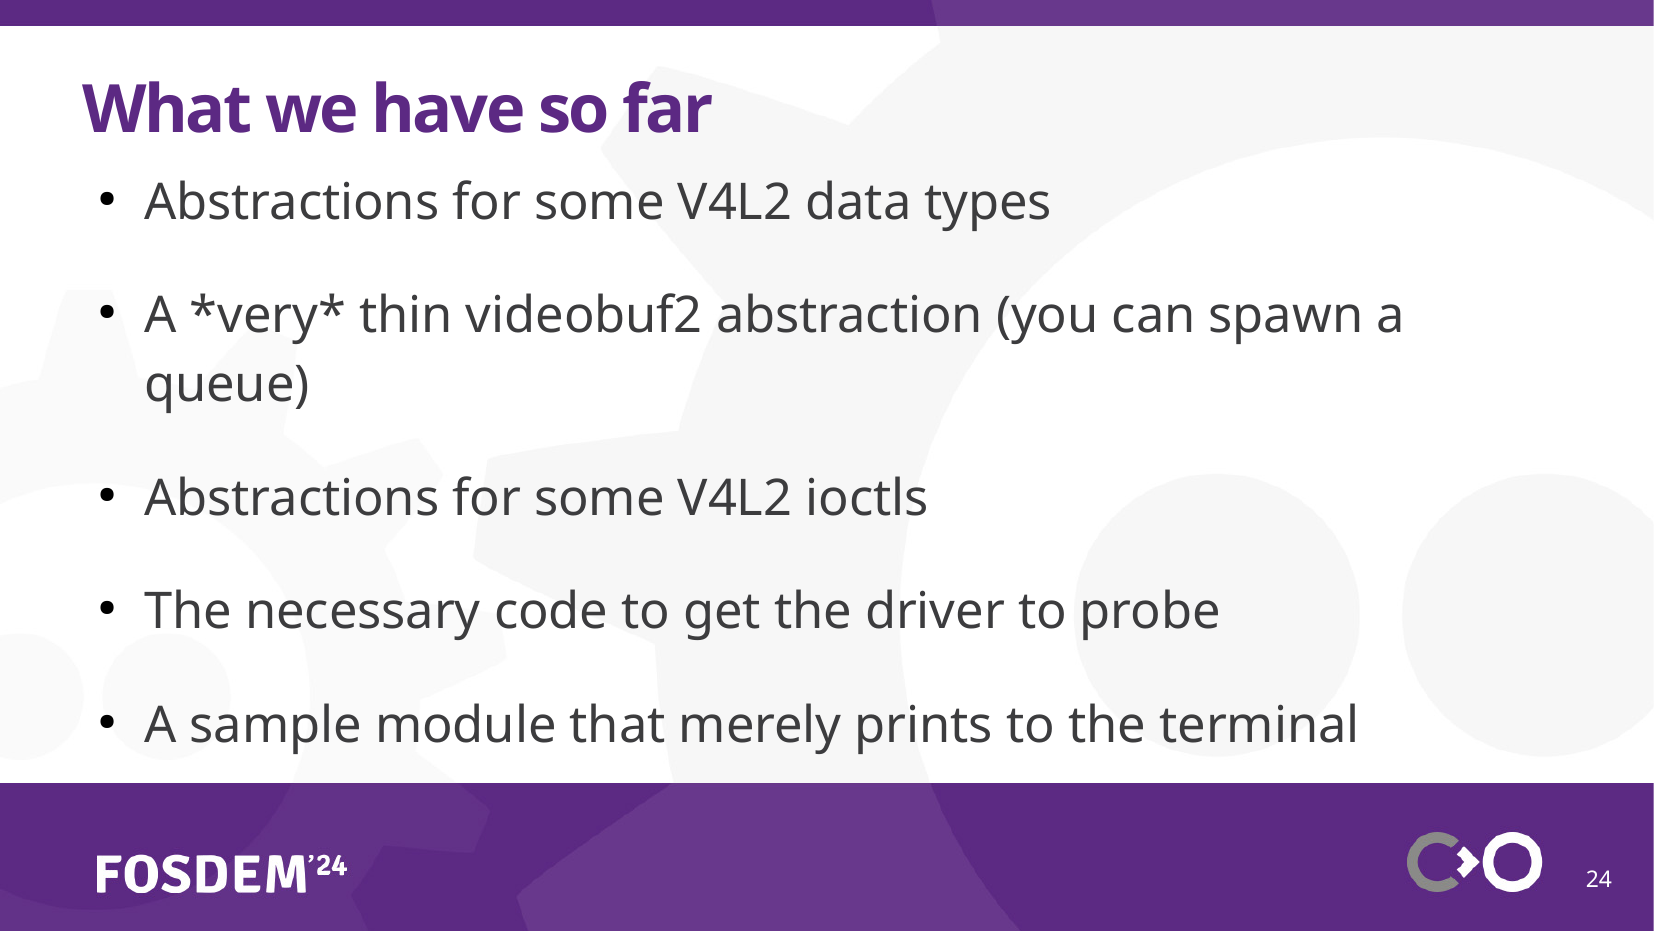

# What we have so far
Abstractions for some V4L2 data types
A *very* thin videobuf2 abstraction (you can spawn a queue)
Abstractions for some V4L2 ioctls
The necessary code to get the driver to probe
A sample module that merely prints to the terminal